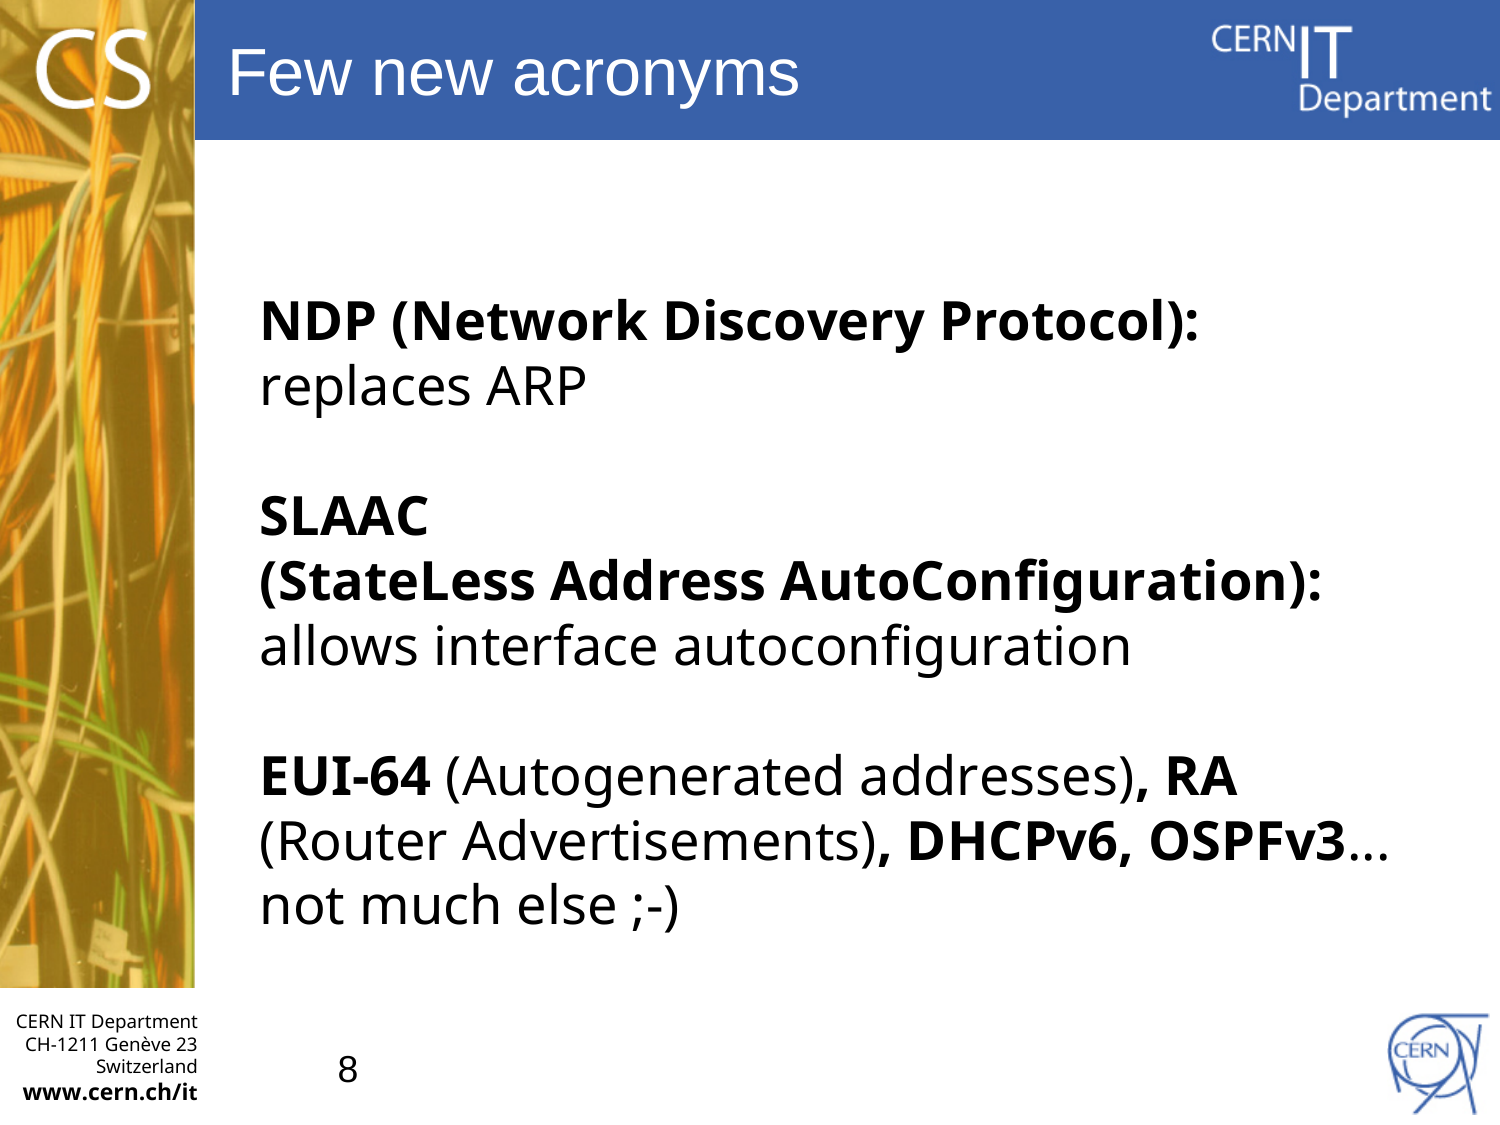

# Few new acronyms
NDP (Network Discovery Protocol):
replaces ARP
SLAAC
(StateLess Address AutoConfiguration):
allows interface autoconfiguration
EUI-64 (Autogenerated addresses), RA (Router Advertisements), DHCPv6, OSPFv3... not much else ;-)